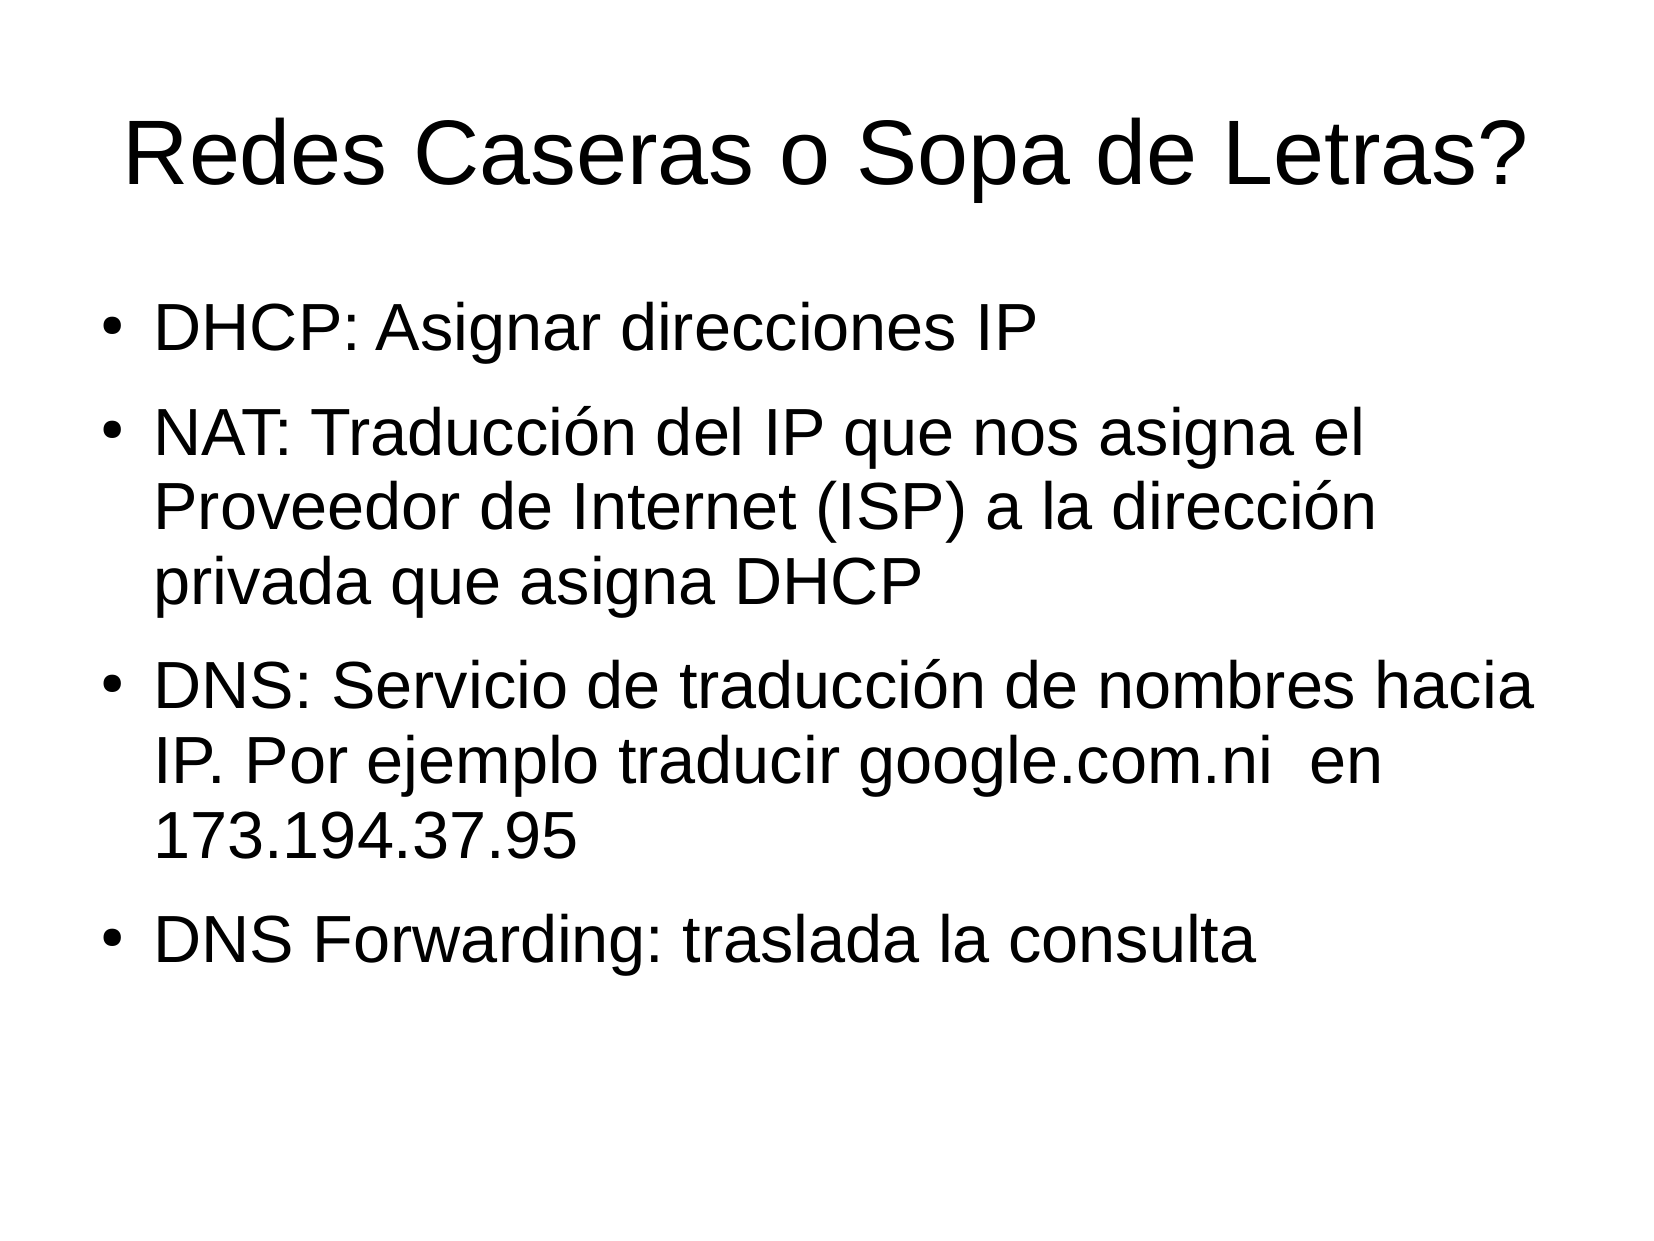

# Redes Caseras o Sopa de Letras?
DHCP: Asignar direcciones IP
NAT: Traducción del IP que nos asigna el Proveedor de Internet (ISP) a la dirección privada que asigna DHCP
DNS: Servicio de traducción de nombres hacia IP. Por ejemplo traducir google.com.ni en 173.194.37.95
DNS Forwarding: traslada la consulta